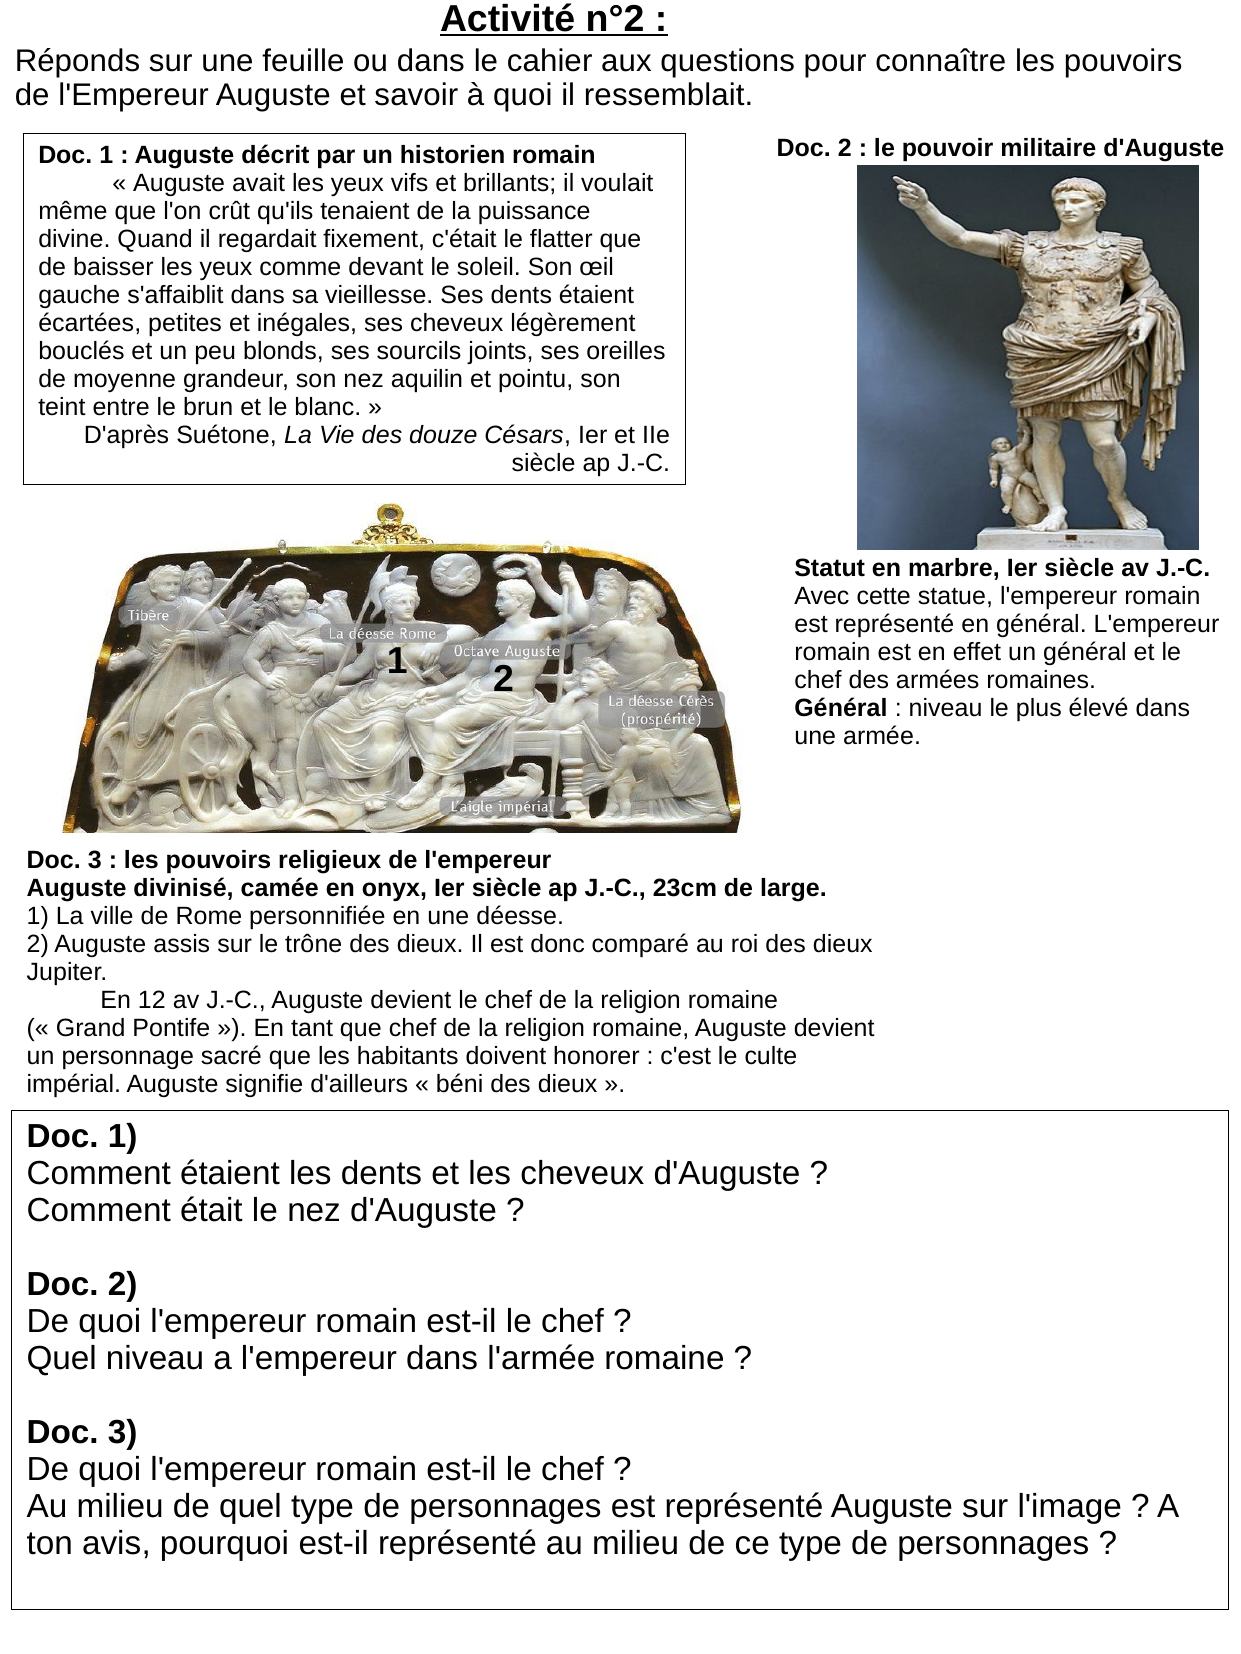

Activité n°2 :
Réponds sur une feuille ou dans le cahier aux questions pour connaître les pouvoirs de l'Empereur Auguste et savoir à quoi il ressemblait.
Doc. 2 : le pouvoir militaire d'Auguste
Doc. 1 : Auguste décrit par un historien romain
	« Auguste avait les yeux vifs et brillants; il voulait même que l'on crût qu'ils tenaient de la puissance divine. Quand il regardait fixement, c'était le flatter que de baisser les yeux comme devant le soleil. Son œil gauche s'affaiblit dans sa vieillesse. Ses dents étaient écartées, petites et inégales, ses cheveux légèrement bouclés et un peu blonds, ses sourcils joints, ses oreilles de moyenne grandeur, son nez aquilin et pointu, son teint entre le brun et le blanc. »
D'après Suétone, La Vie des douze Césars, Ier et IIe siècle ap J.-C.
Statut en marbre, Ier siècle av J.-C.
Avec cette statue, l'empereur romain est représenté en général. L'empereur romain est en effet un général et le chef des armées romaines.
Général : niveau le plus élevé dans une armée.
1
2
Doc. 3 : les pouvoirs religieux de l'empereur
Auguste divinisé, camée en onyx, Ier siècle ap J.-C., 23cm de large.
1) La ville de Rome personnifiée en une déesse.
2) Auguste assis sur le trône des dieux. Il est donc comparé au roi des dieux Jupiter.
	En 12 av J.-C., Auguste devient le chef de la religion romaine (« Grand Pontife »). En tant que chef de la religion romaine, Auguste devient un personnage sacré que les habitants doivent honorer : c'est le culte impérial. Auguste signifie d'ailleurs « béni des dieux ».
Doc. 1)
Comment étaient les dents et les cheveux d'Auguste ?
Comment était le nez d'Auguste ?
Doc. 2)
De quoi l'empereur romain est-il le chef ?
Quel niveau a l'empereur dans l'armée romaine ?
Doc. 3)
De quoi l'empereur romain est-il le chef ?
Au milieu de quel type de personnages est représenté Auguste sur l'image ? A ton avis, pourquoi est-il représenté au milieu de ce type de personnages ?